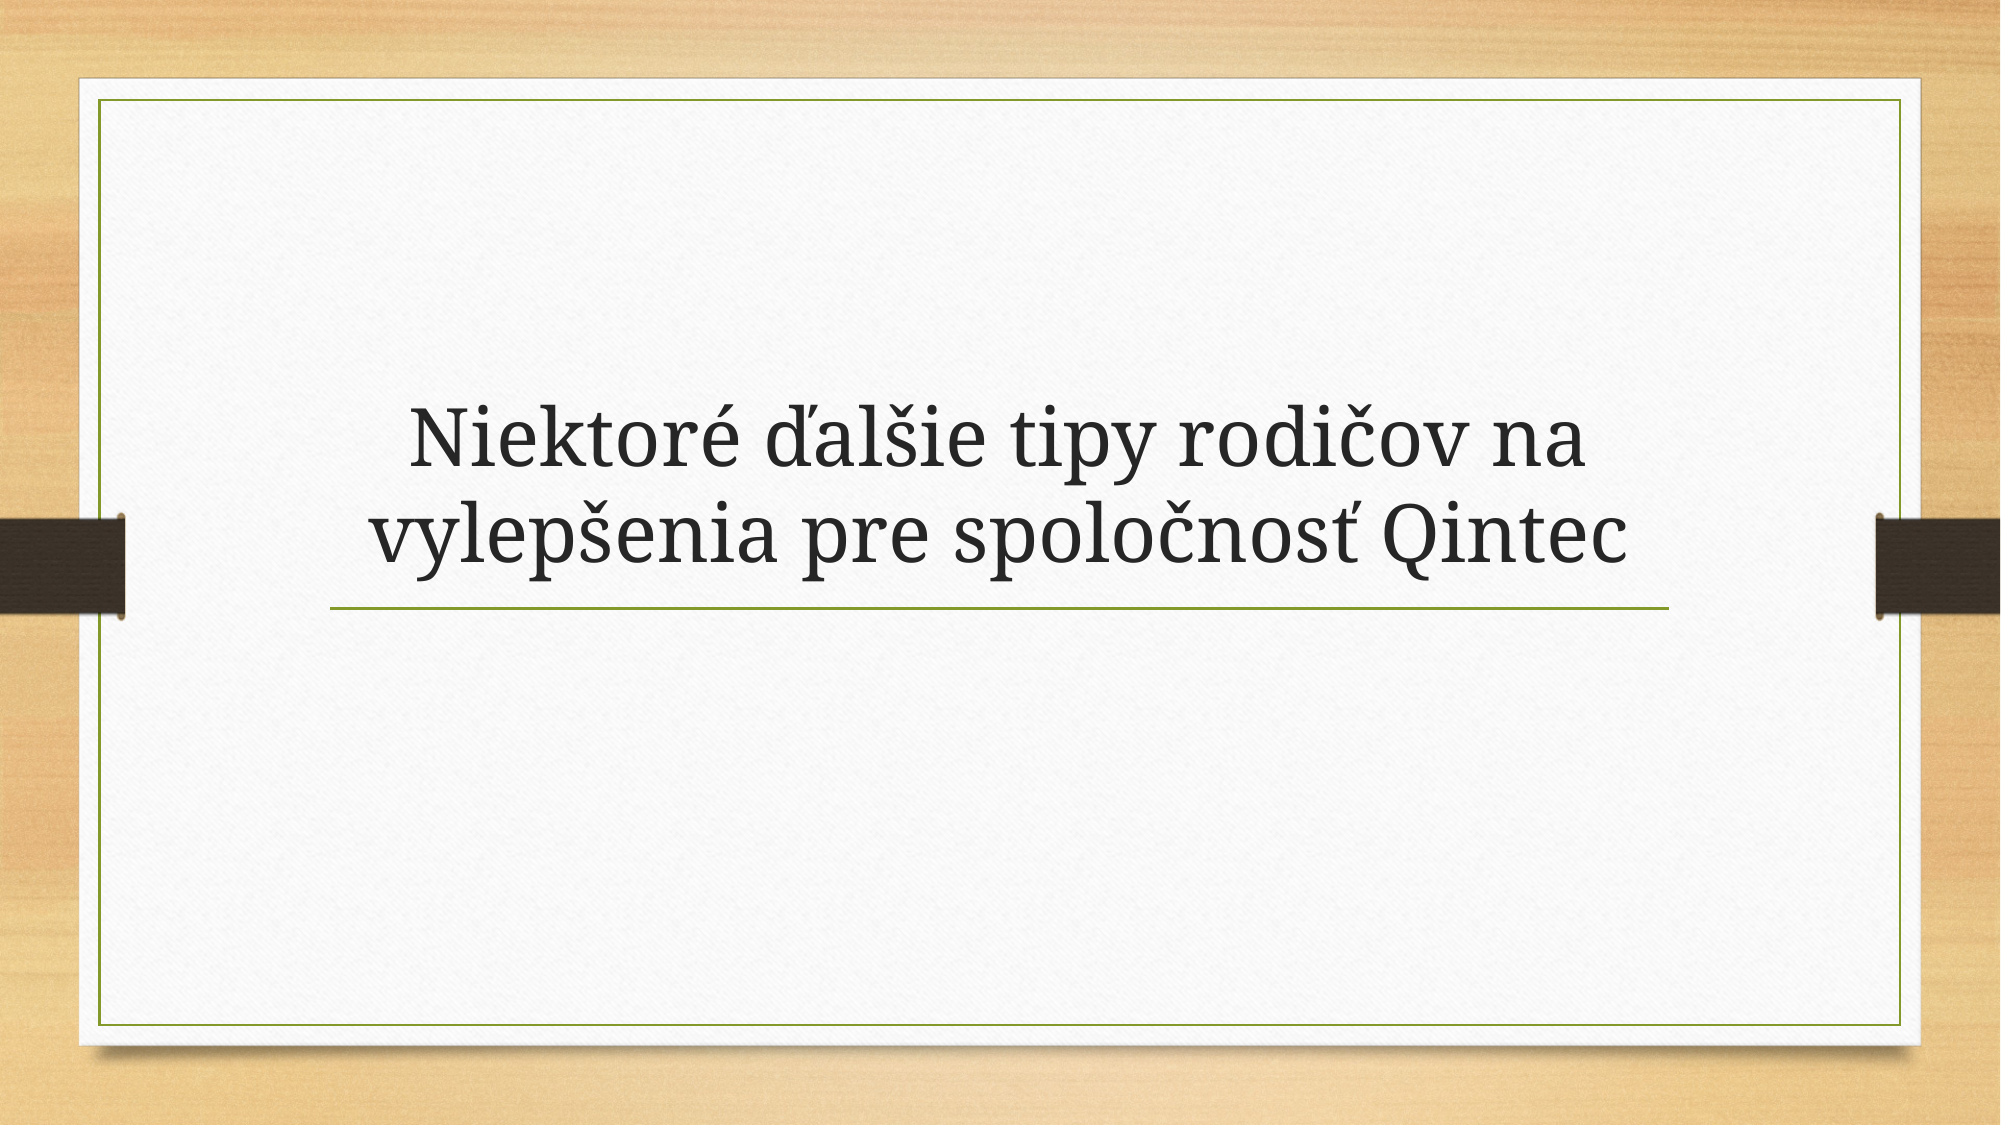

# Niektoré ďalšie tipy rodičov na vylepšenia pre spoločnosť Qintec